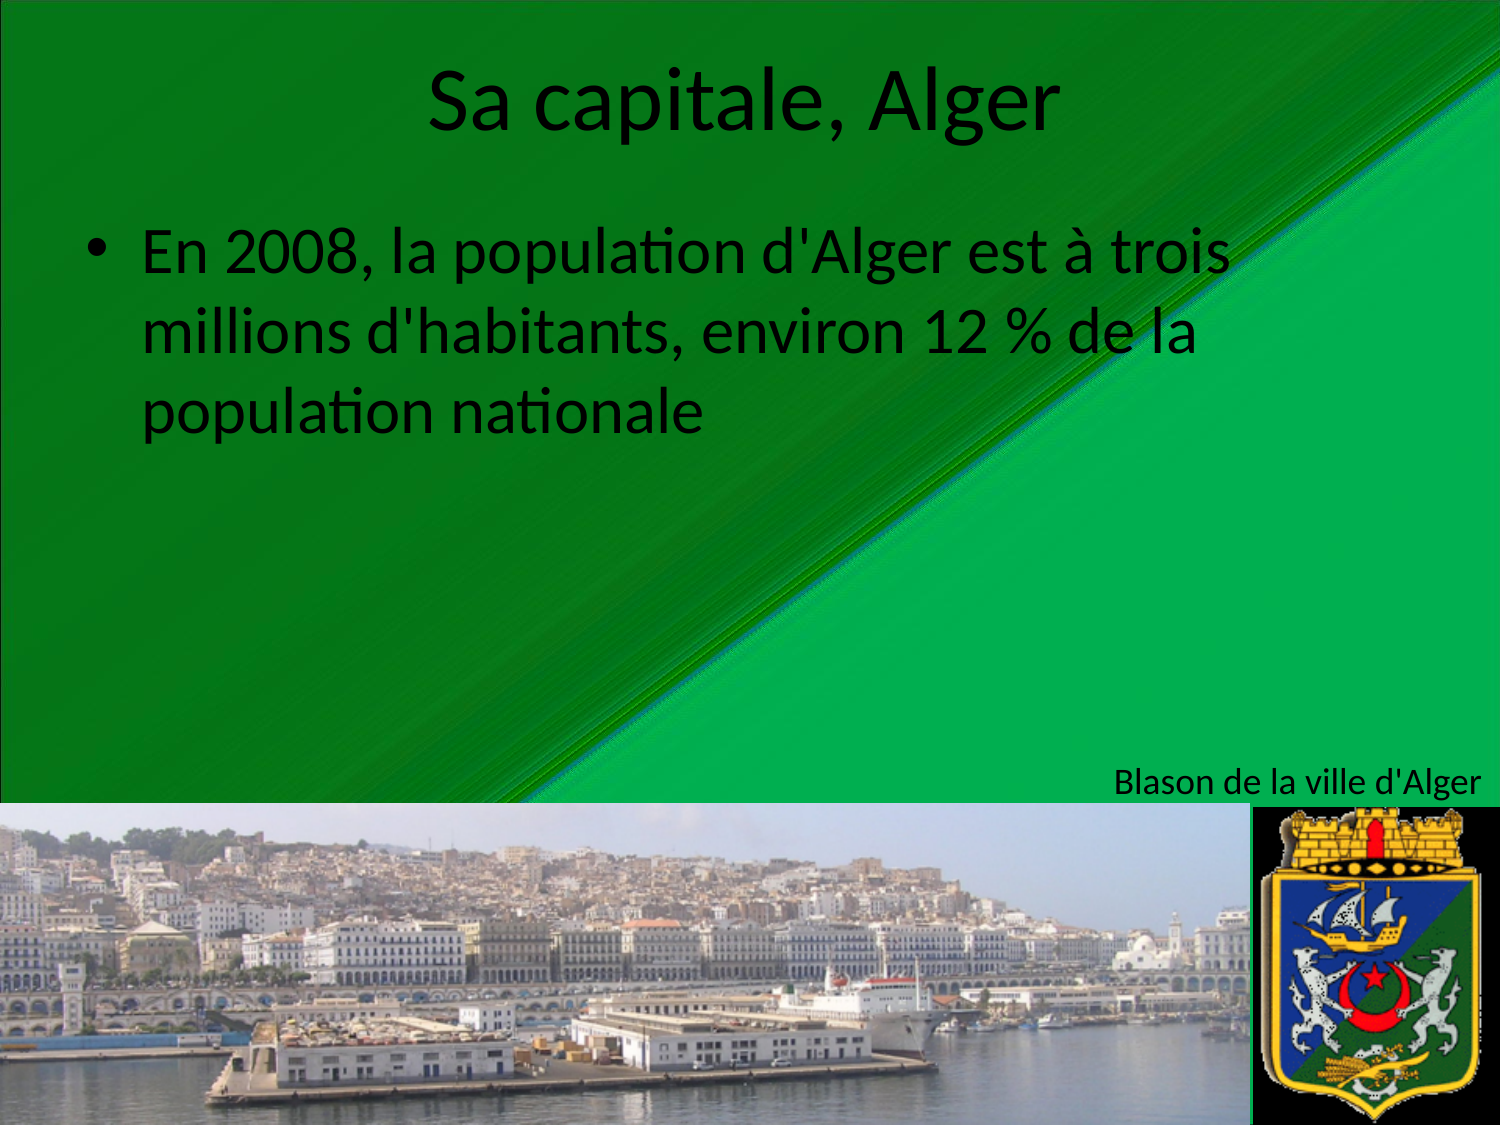

# Sa capitale, Alger
En 2008, la population d'Alger est à trois millions d'habitants, environ 12 % de la population nationale
Blason de la ville d'Alger